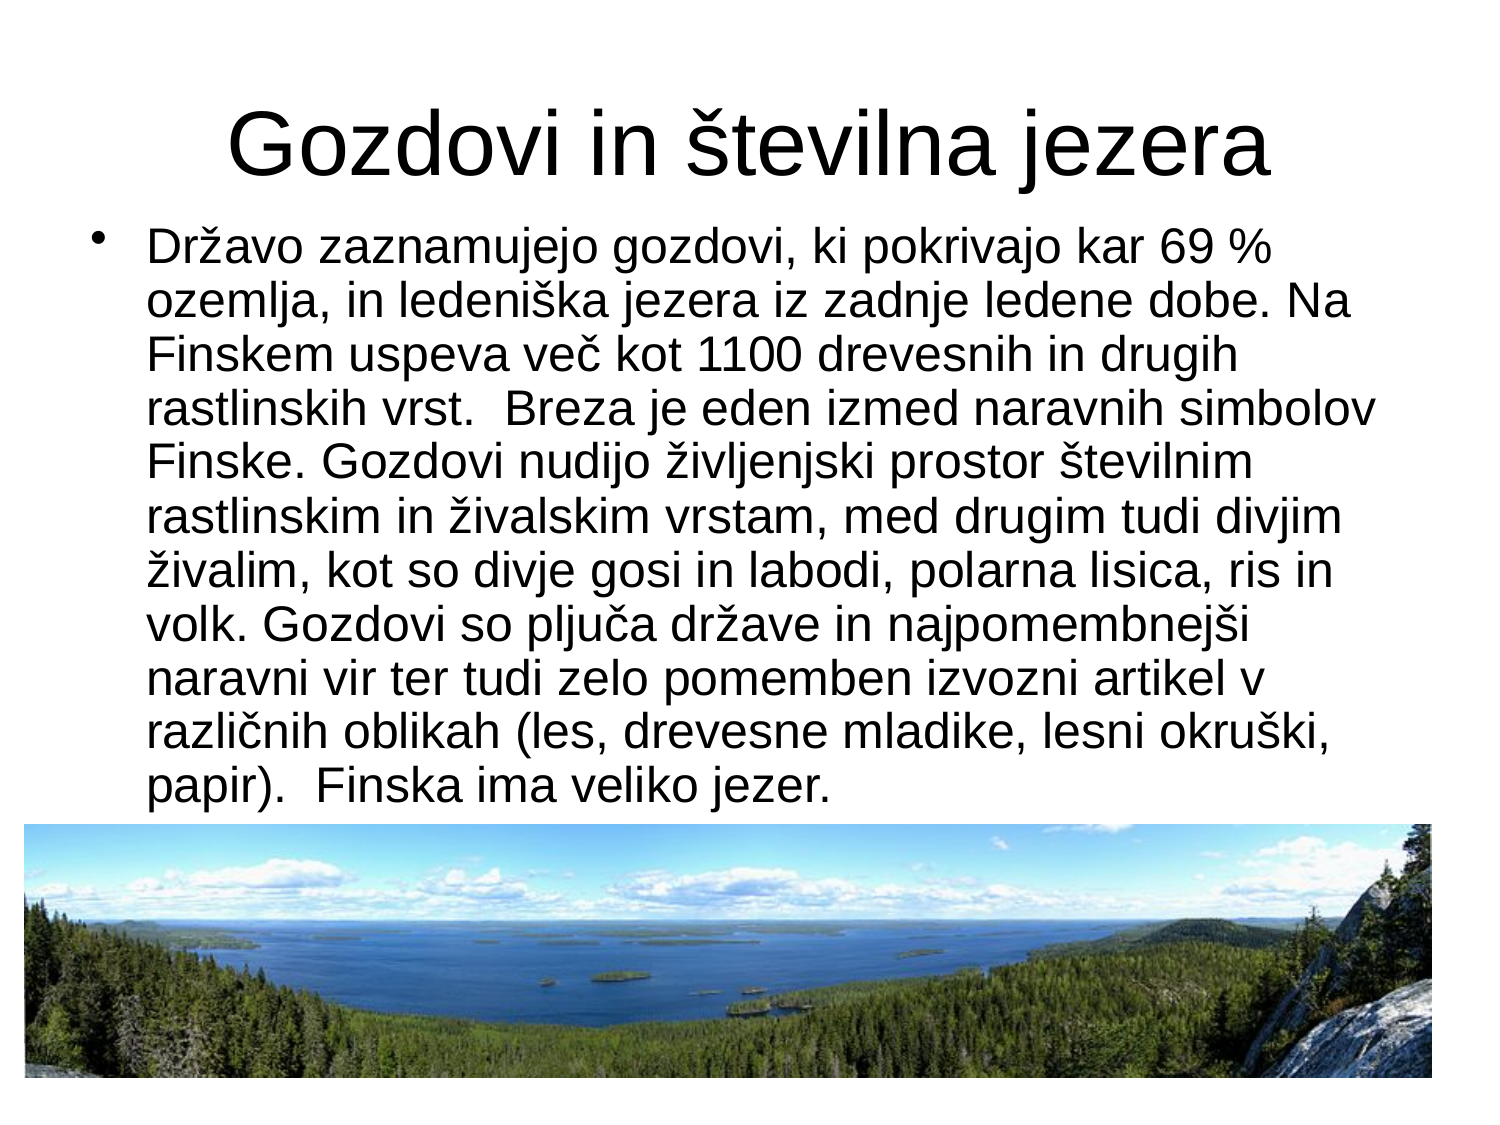

# Gozdovi in številna jezera
Državo zaznamujejo gozdovi, ki pokrivajo kar 69 % ozemlja, in ledeniška jezera iz zadnje ledene dobe. Na Finskem uspeva več kot 1100 drevesnih in drugih rastlinskih vrst. Breza je eden izmed naravnih simbolov Finske. Gozdovi nudijo življenjski prostor številnim rastlinskim in živalskim vrstam, med drugim tudi divjim živalim, kot so divje gosi in labodi, polarna lisica, ris in volk. Gozdovi so pljuča države in najpomembnejši naravni vir ter tudi zelo pomemben izvozni artikel v različnih oblikah (les, drevesne mladike, lesni okruški, papir).  Finska ima veliko jezer.